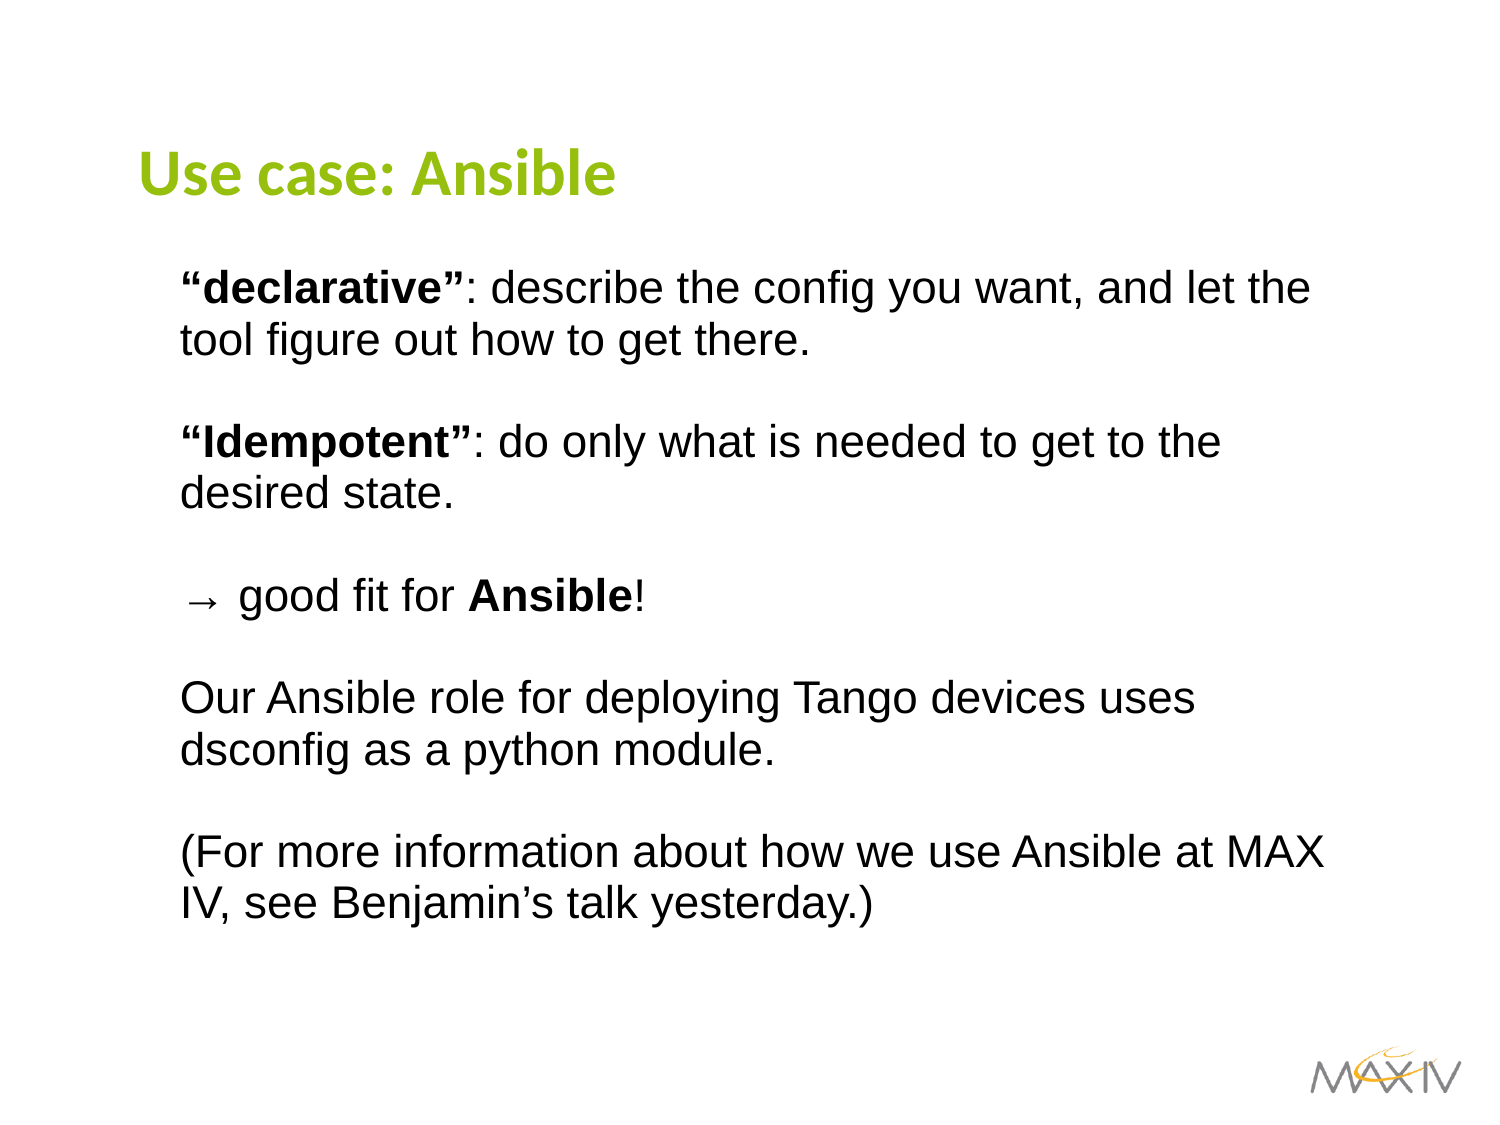

# Use case: Ansible
“declarative”: describe the config you want, and let the tool figure out how to get there.
“Idempotent”: do only what is needed to get to the desired state.
→ good fit for Ansible!
Our Ansible role for deploying Tango devices uses dsconfig as a python module.
(For more information about how we use Ansible at MAX IV, see Benjamin’s talk yesterday.)